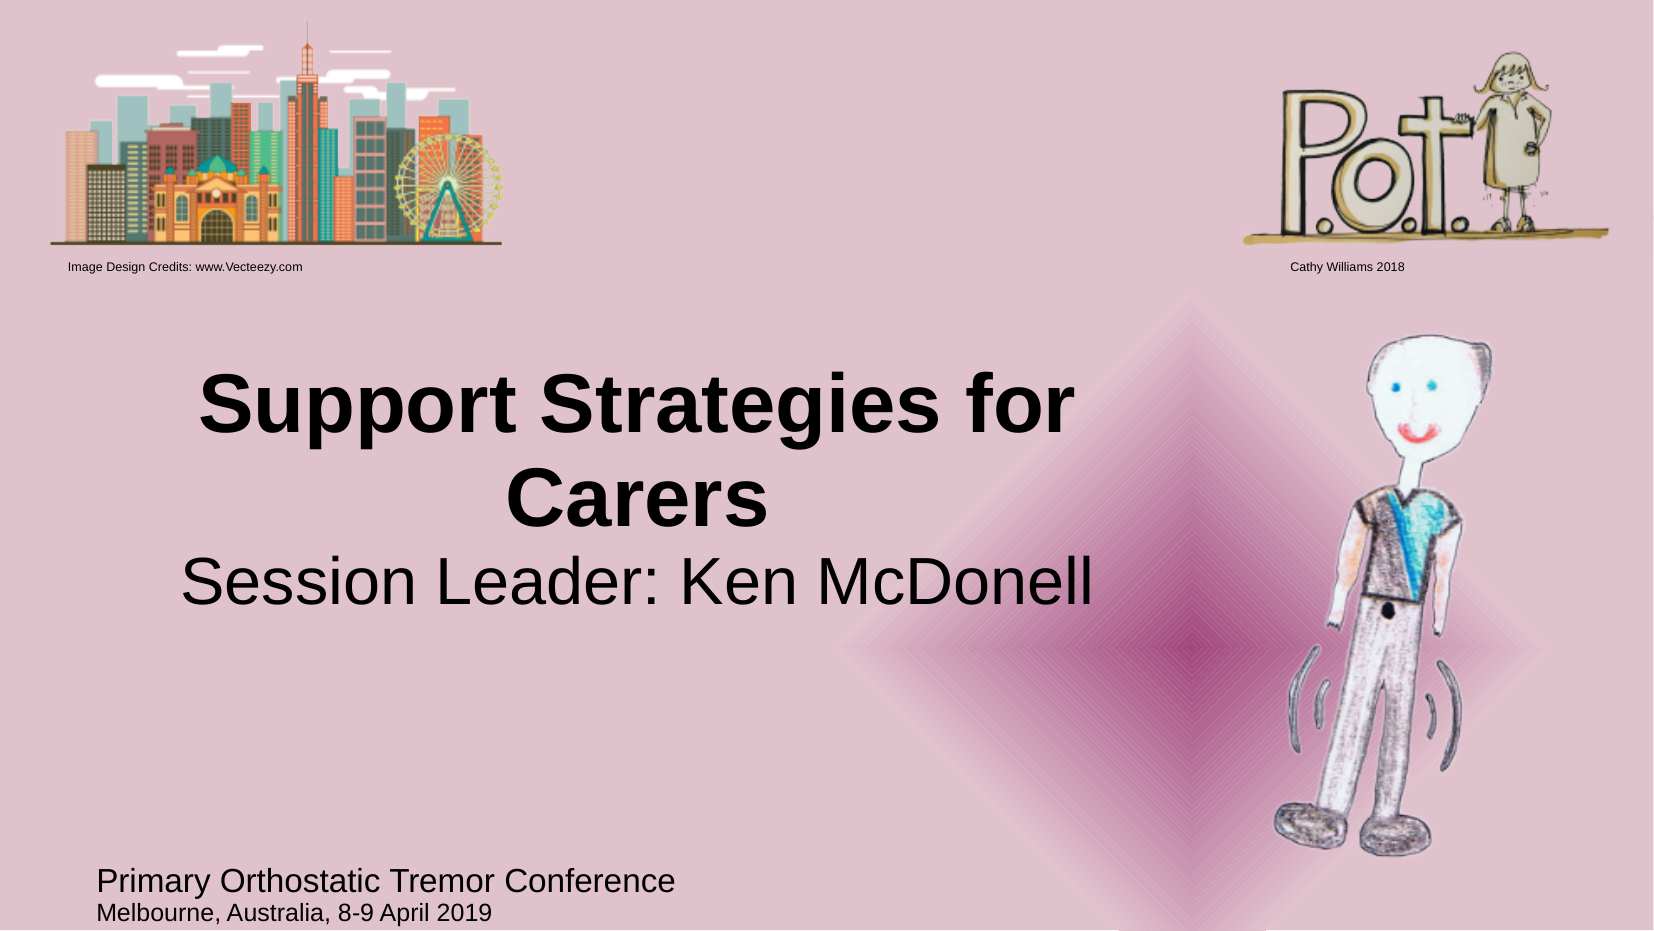

# Support Strategies for Carers Session Leader: Ken McDonell